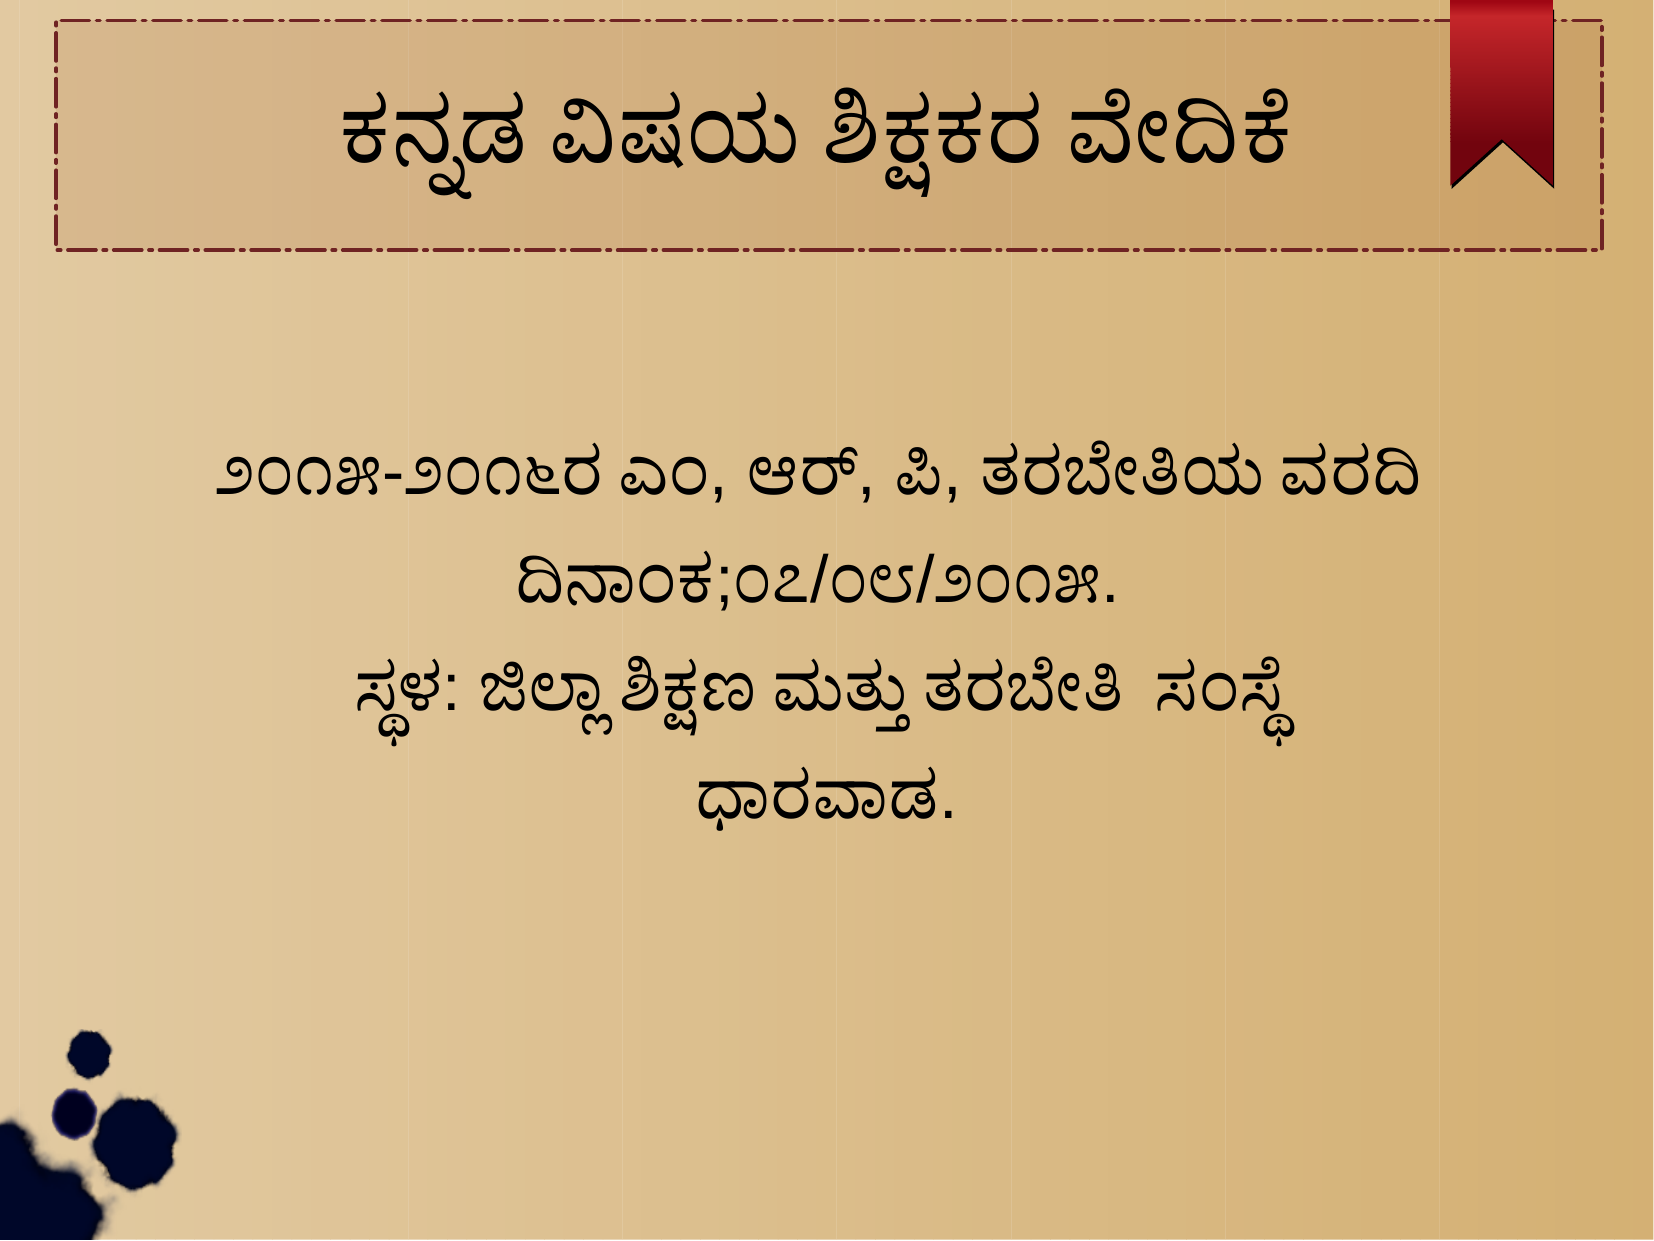

# ಕನ್ನಡ ವಿಷಯ ಶಿಕ್ಷಕರ ವೇದಿಕೆ
೨೦೧೫-೨೦೧೬ರ ಎಂ, ಆರ್, ಪಿ, ತರಬೇತಿಯ ವರದಿ
ದಿನಾಂಕ;೦೭/೦೮/೨೦೧೫.
ಸ್ಥಳ: ಜಿಲ್ಲಾ ಶಿಕ್ಷಣ ಮತ್ತು ತರಬೇತಿ ಸಂಸ್ಥೆ
ಧಾರವಾಡ.